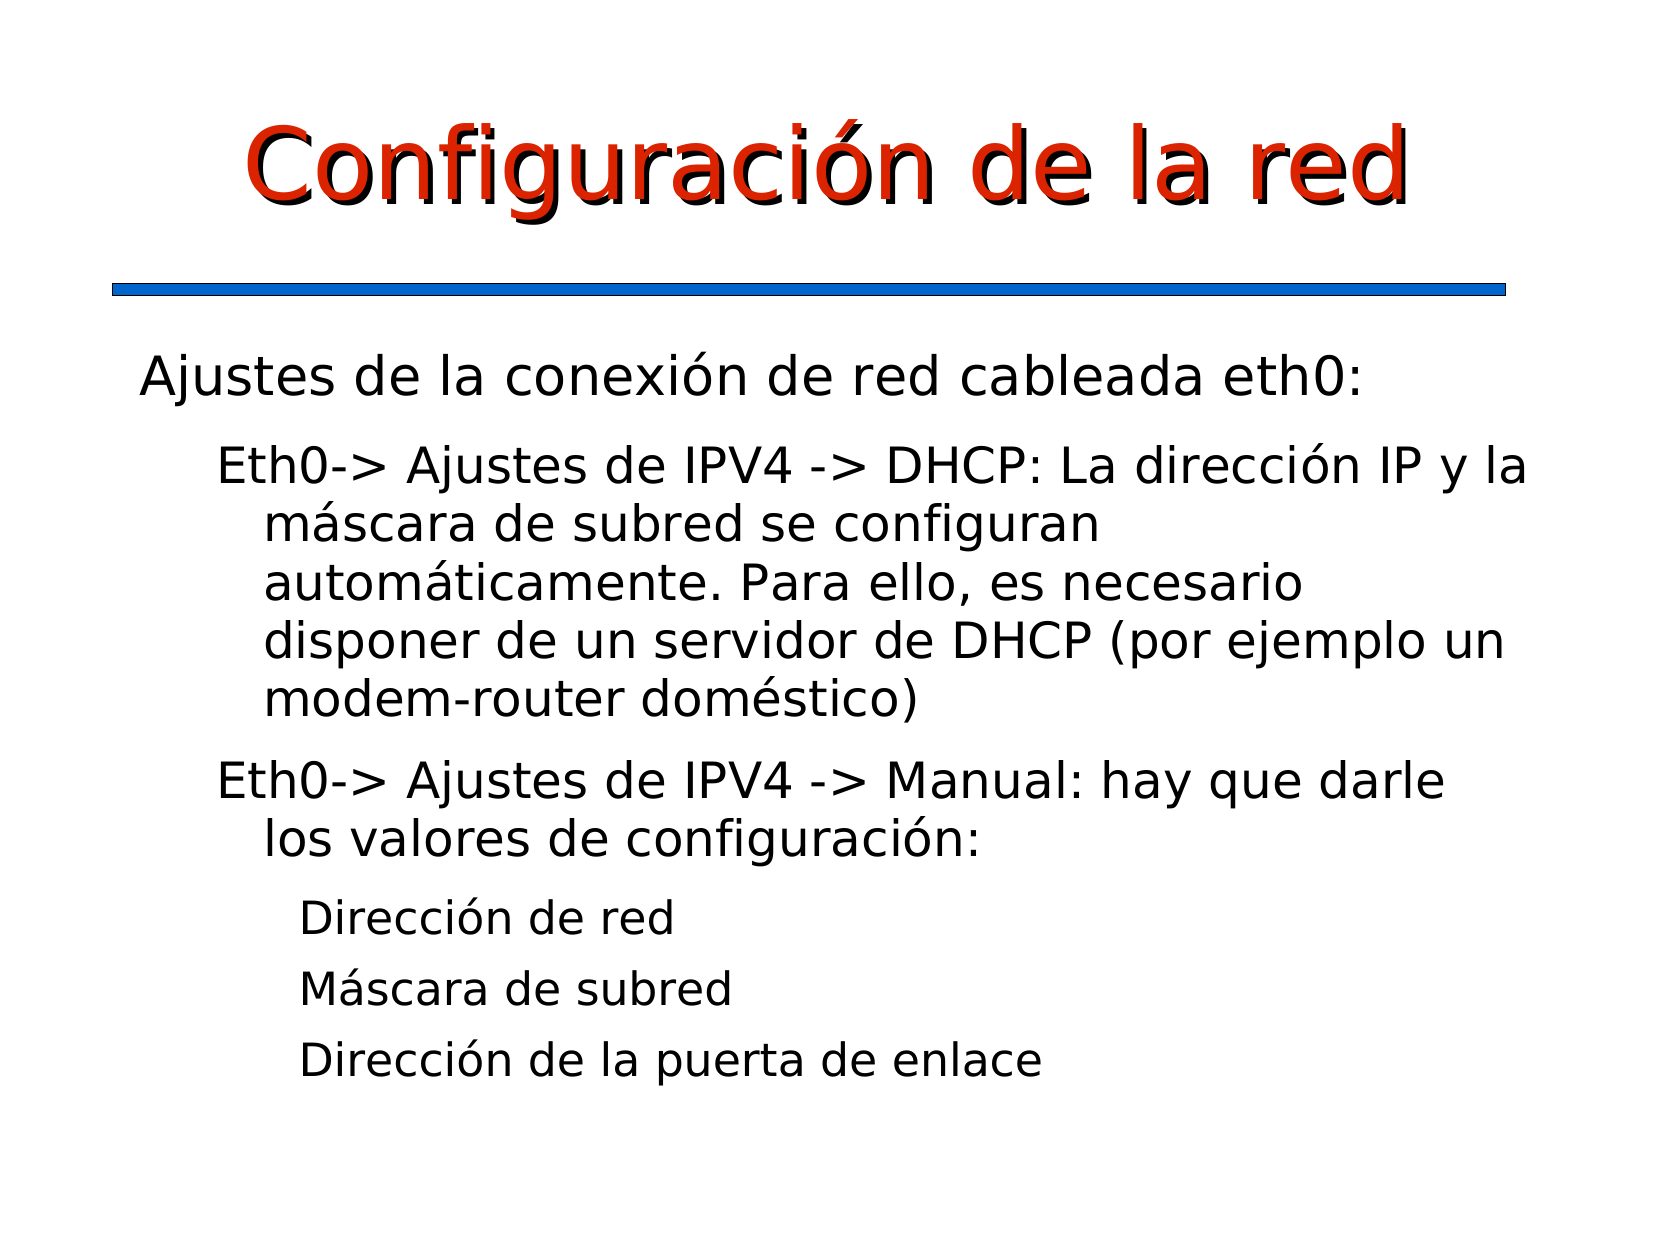

Configuración de la red
# Ajustes de la conexión de red cableada eth0:
Eth0-> Ajustes de IPV4 -> DHCP: La dirección IP y la máscara de subred se configuran automáticamente. Para ello, es necesario disponer de un servidor de DHCP (por ejemplo un modem-router doméstico)
Eth0-> Ajustes de IPV4 -> Manual: hay que darle los valores de configuración:
Dirección de red
Máscara de subred
Dirección de la puerta de enlace